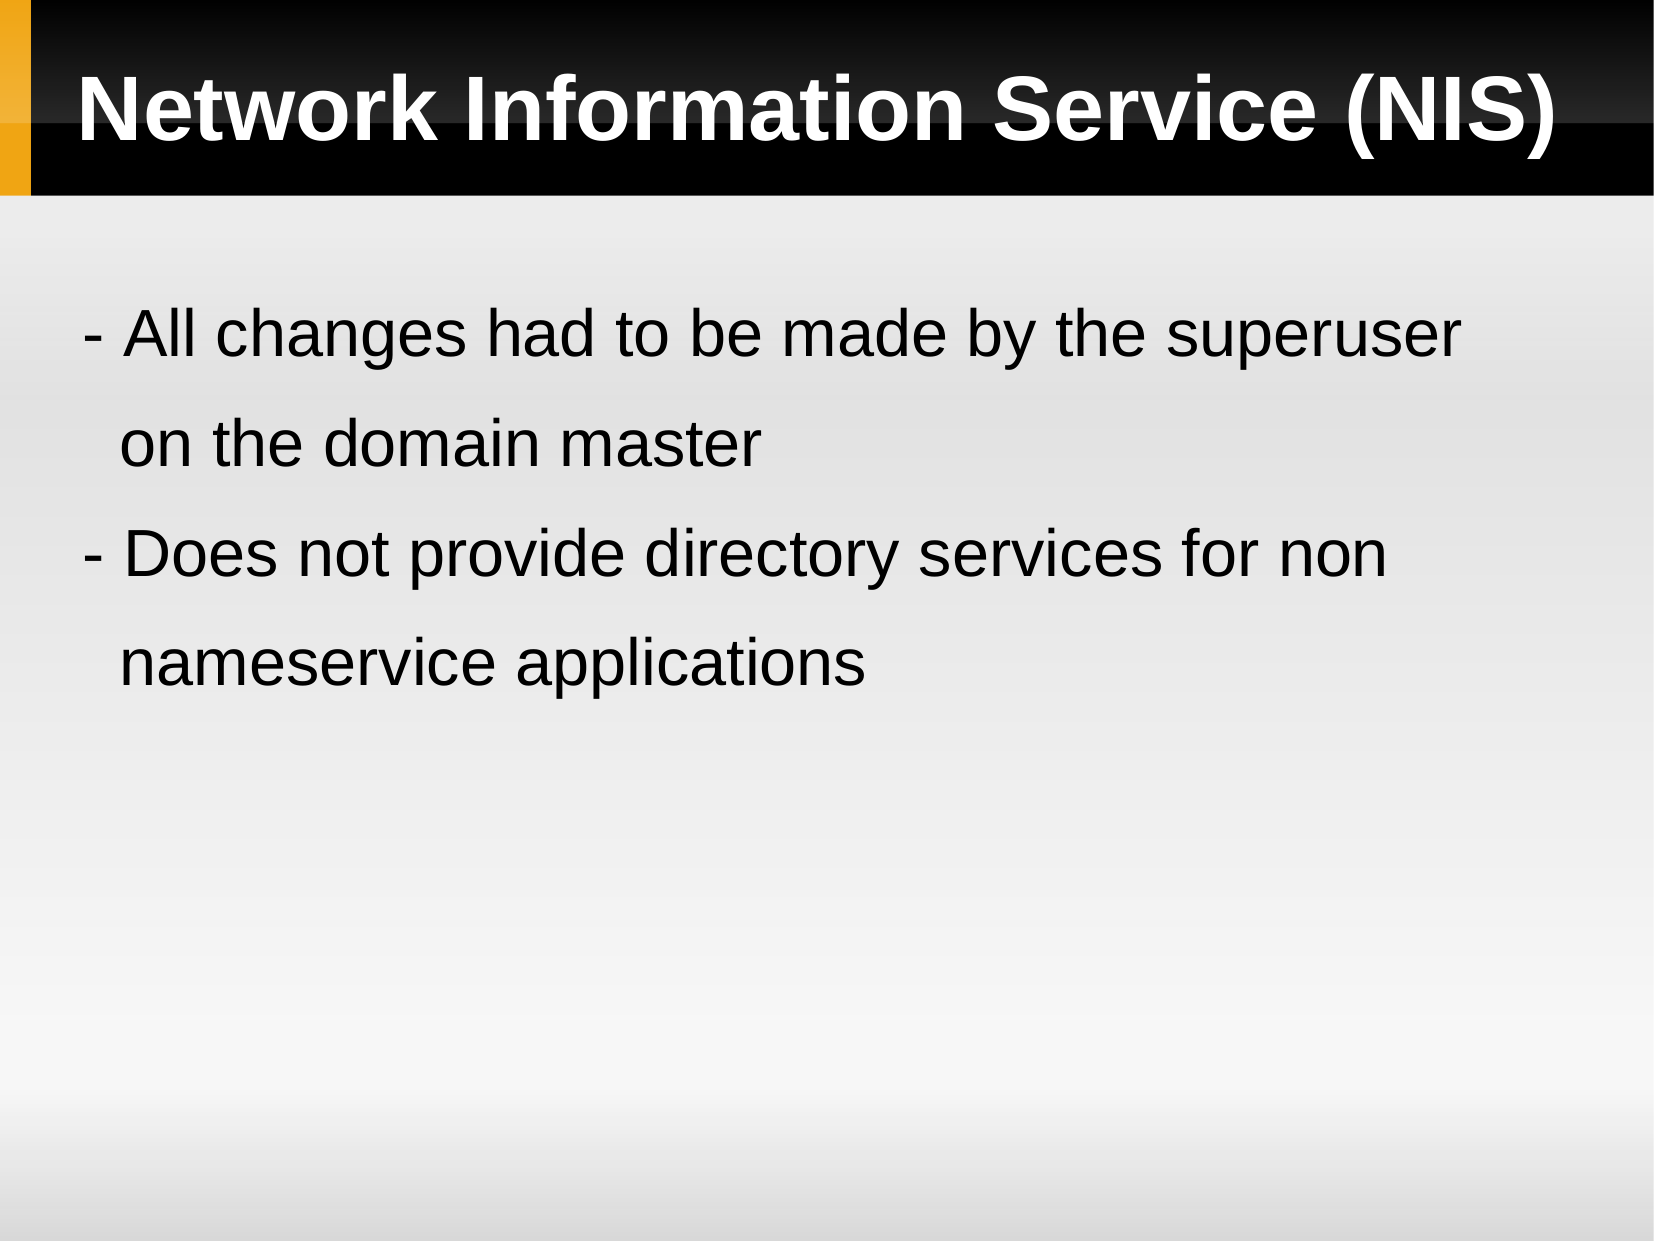

# Network Information Service (NIS)
- All changes had to be made by the superuser
 on the domain master
- Does not provide directory services for non
 nameservice applications